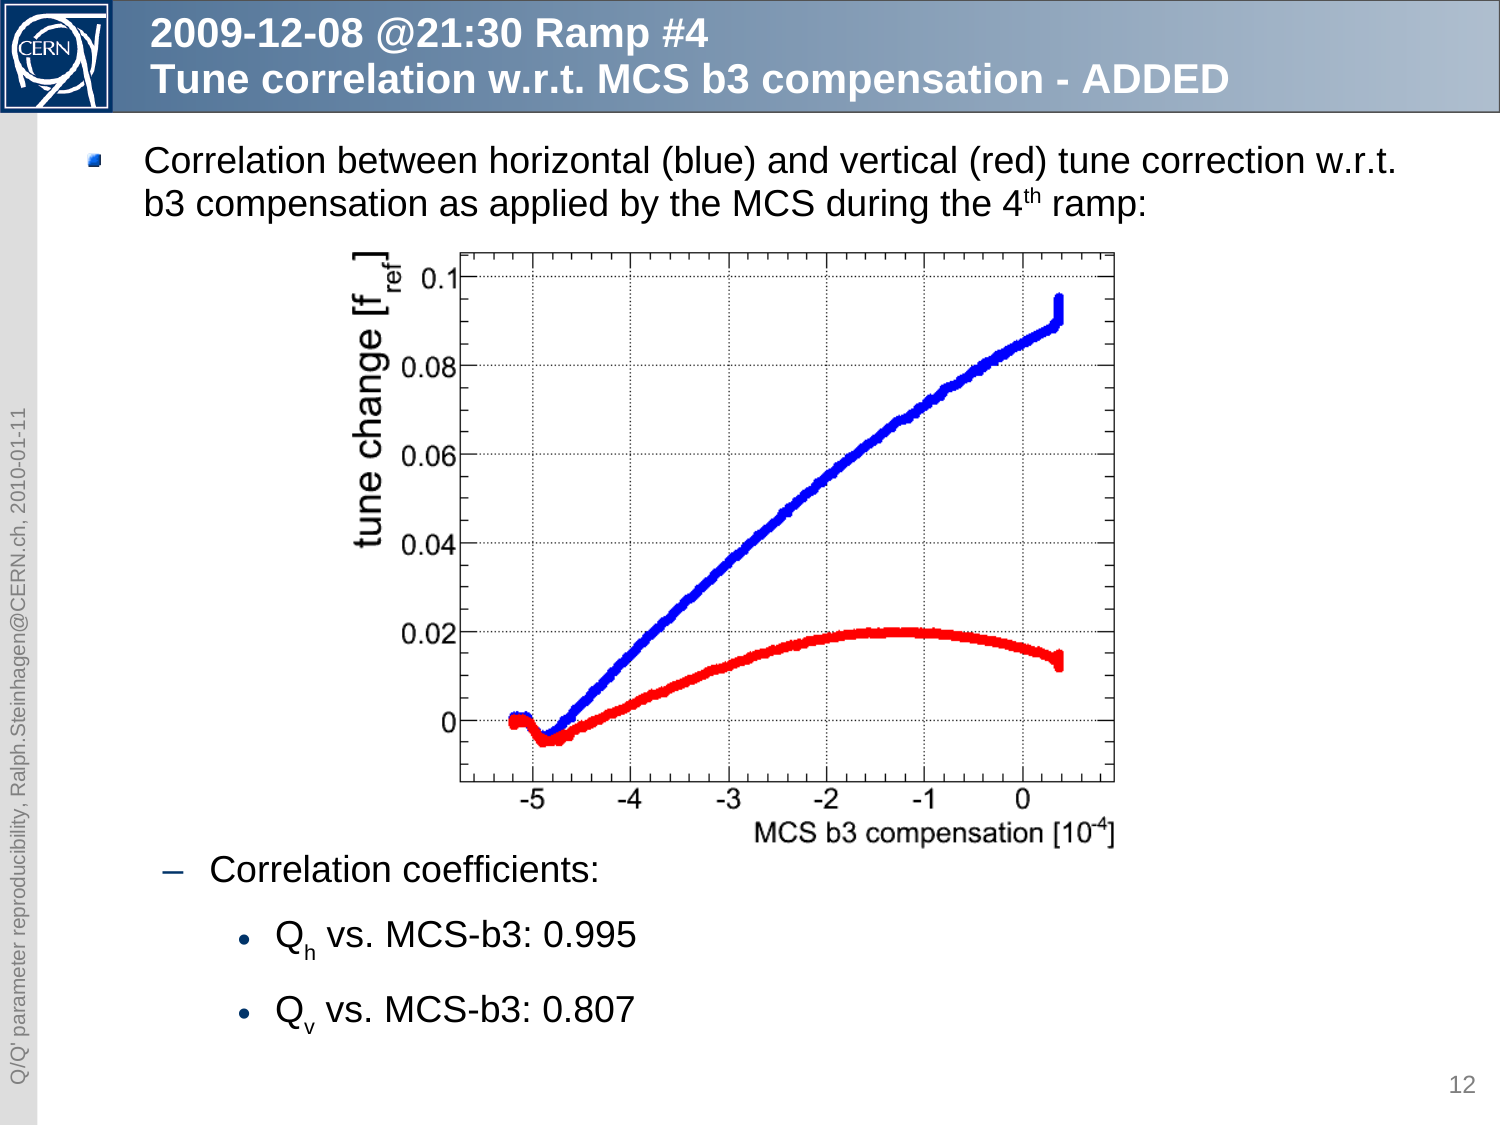

# 2009-12-08 @21:30 Ramp #4 Tune correlation w.r.t. MCS b3 compensation - ADDED
Correlation between horizontal (blue) and vertical (red) tune correction w.r.t. b3 compensation as applied by the MCS during the 4th ramp:
Correlation coefficients:
Qh vs. MCS-b3: 0.995
Qv vs. MCS-b3: 0.807